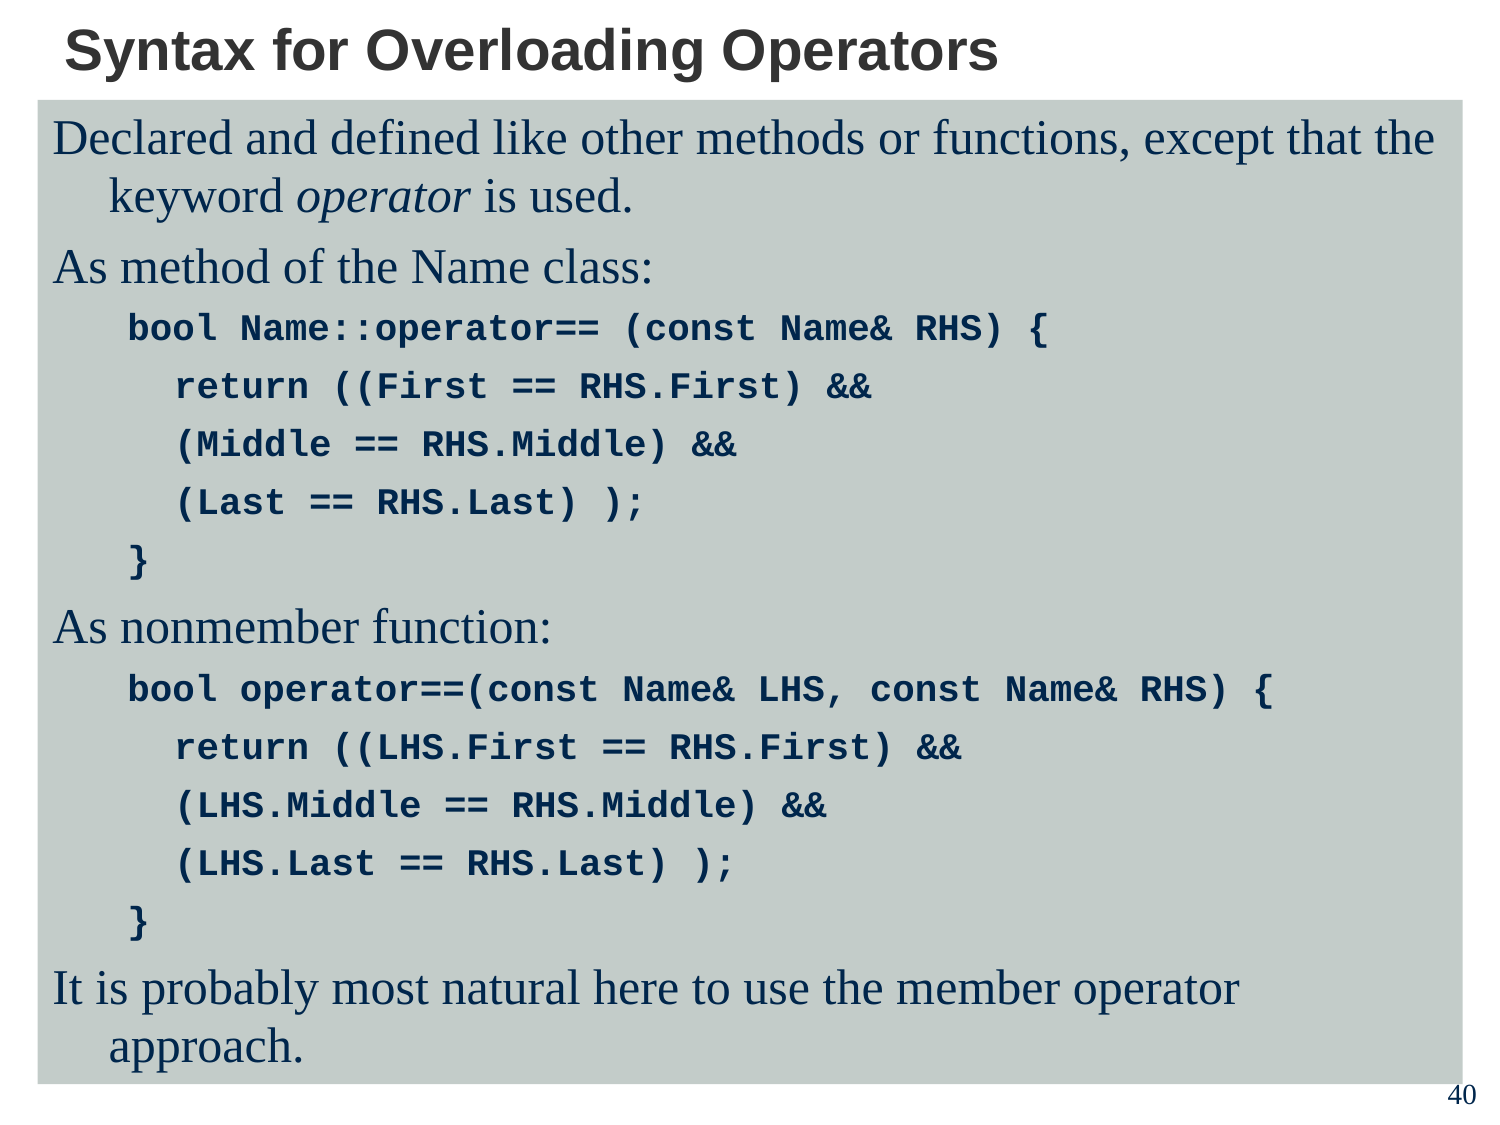

# Syntax for Overloading Operators
Declared and defined like other methods or functions, except that the keyword operator is used.
As method of the Name class:
bool Name::operator== (const Name& RHS) {
	return ((First == RHS.First) &&
	(Middle == RHS.Middle) &&
	(Last == RHS.Last) );
}
As nonmember function:
bool operator==(const Name& LHS, const Name& RHS) {
	return ((LHS.First == RHS.First) &&
	(LHS.Middle == RHS.Middle) &&
	(LHS.Last == RHS.Last) );
}
It is probably most natural here to use the member operator approach.